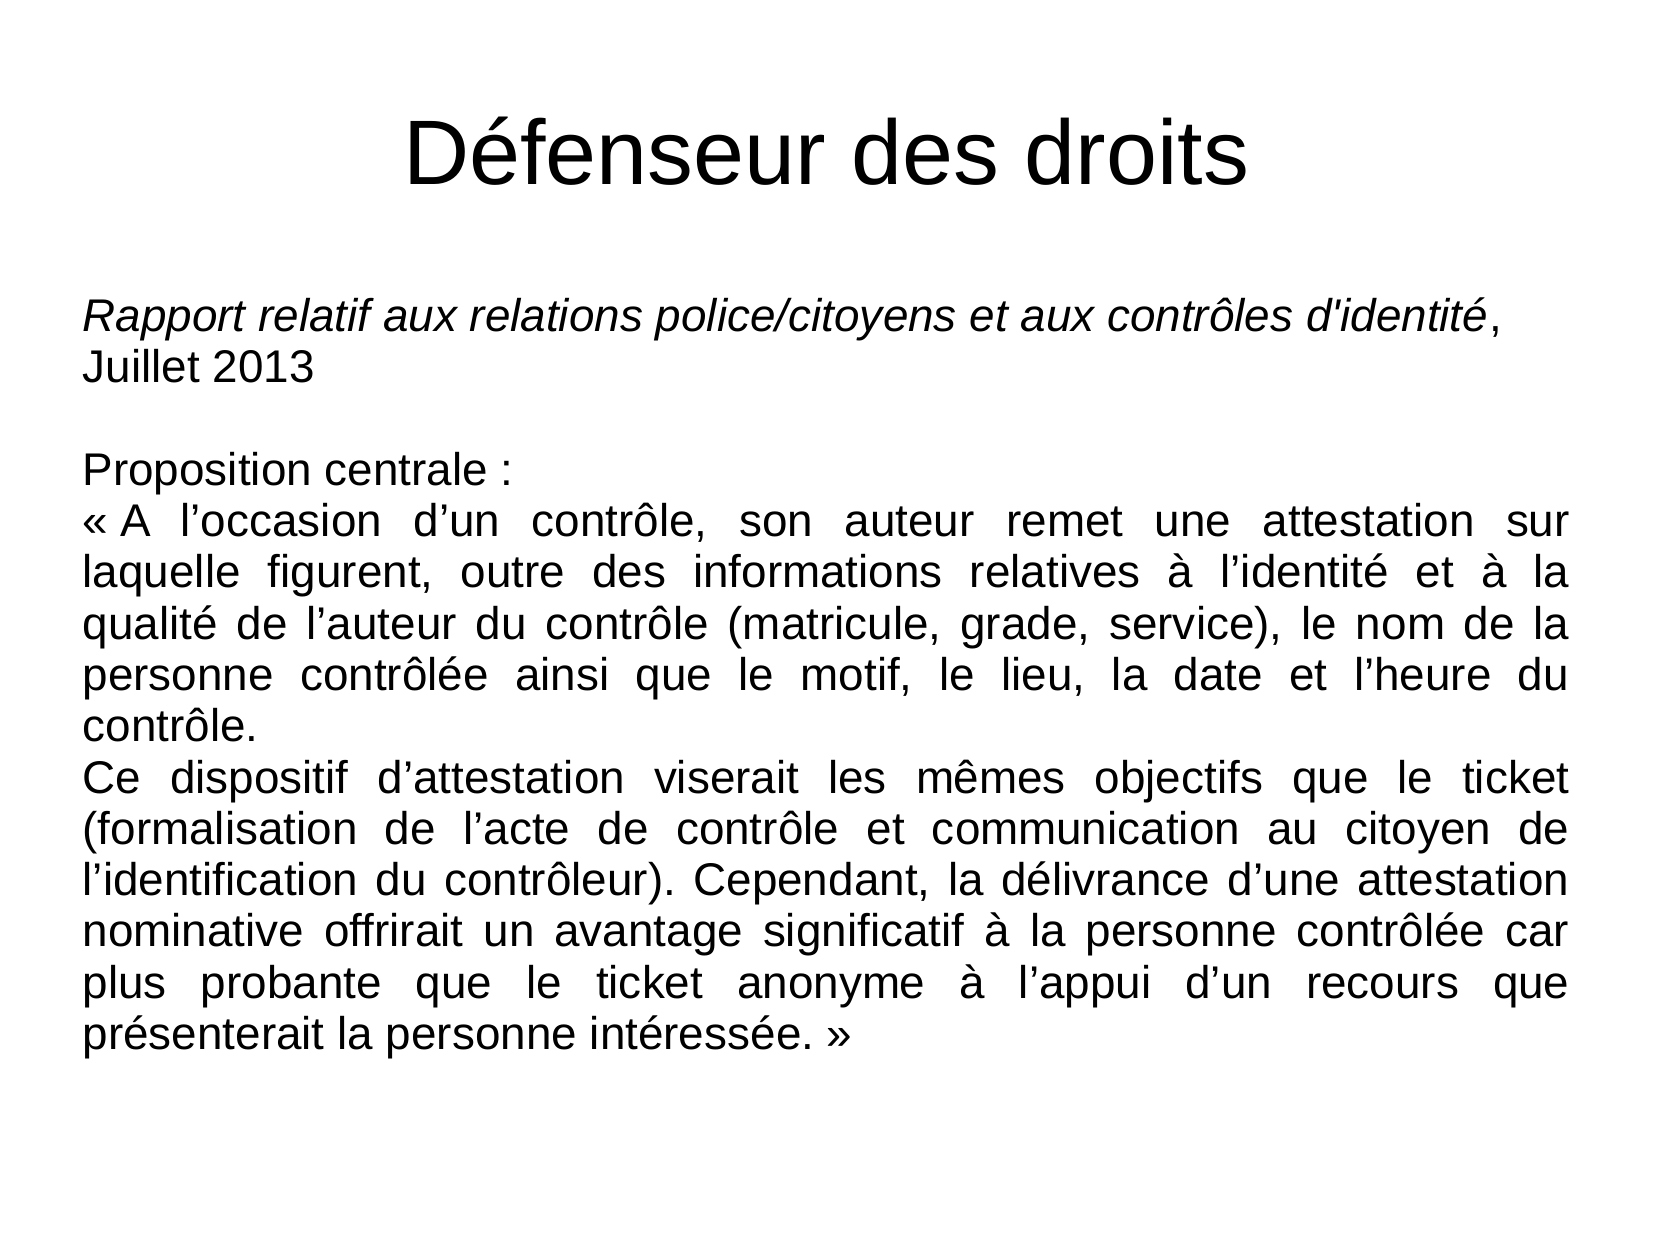

# Défenseur des droits
Rapport relatif aux relations police/citoyens et aux contrôles d'identité, Juillet 2013
Proposition centrale :
« A l’occasion d’un contrôle, son auteur remet une attestation sur laquelle figurent, outre des informations relatives à l’identité et à la qualité de l’auteur du contrôle (matricule, grade, service), le nom de la personne contrôlée ainsi que le motif, le lieu, la date et l’heure du contrôle.
Ce dispositif d’attestation viserait les mêmes objectifs que le ticket (formalisation de l’acte de contrôle et communication au citoyen de l’identification du contrôleur). Cependant, la délivrance d’une attestation nominative offrirait un avantage significatif à la personne contrôlée car plus probante que le ticket anonyme à l’appui d’un recours que présenterait la personne intéressée. »